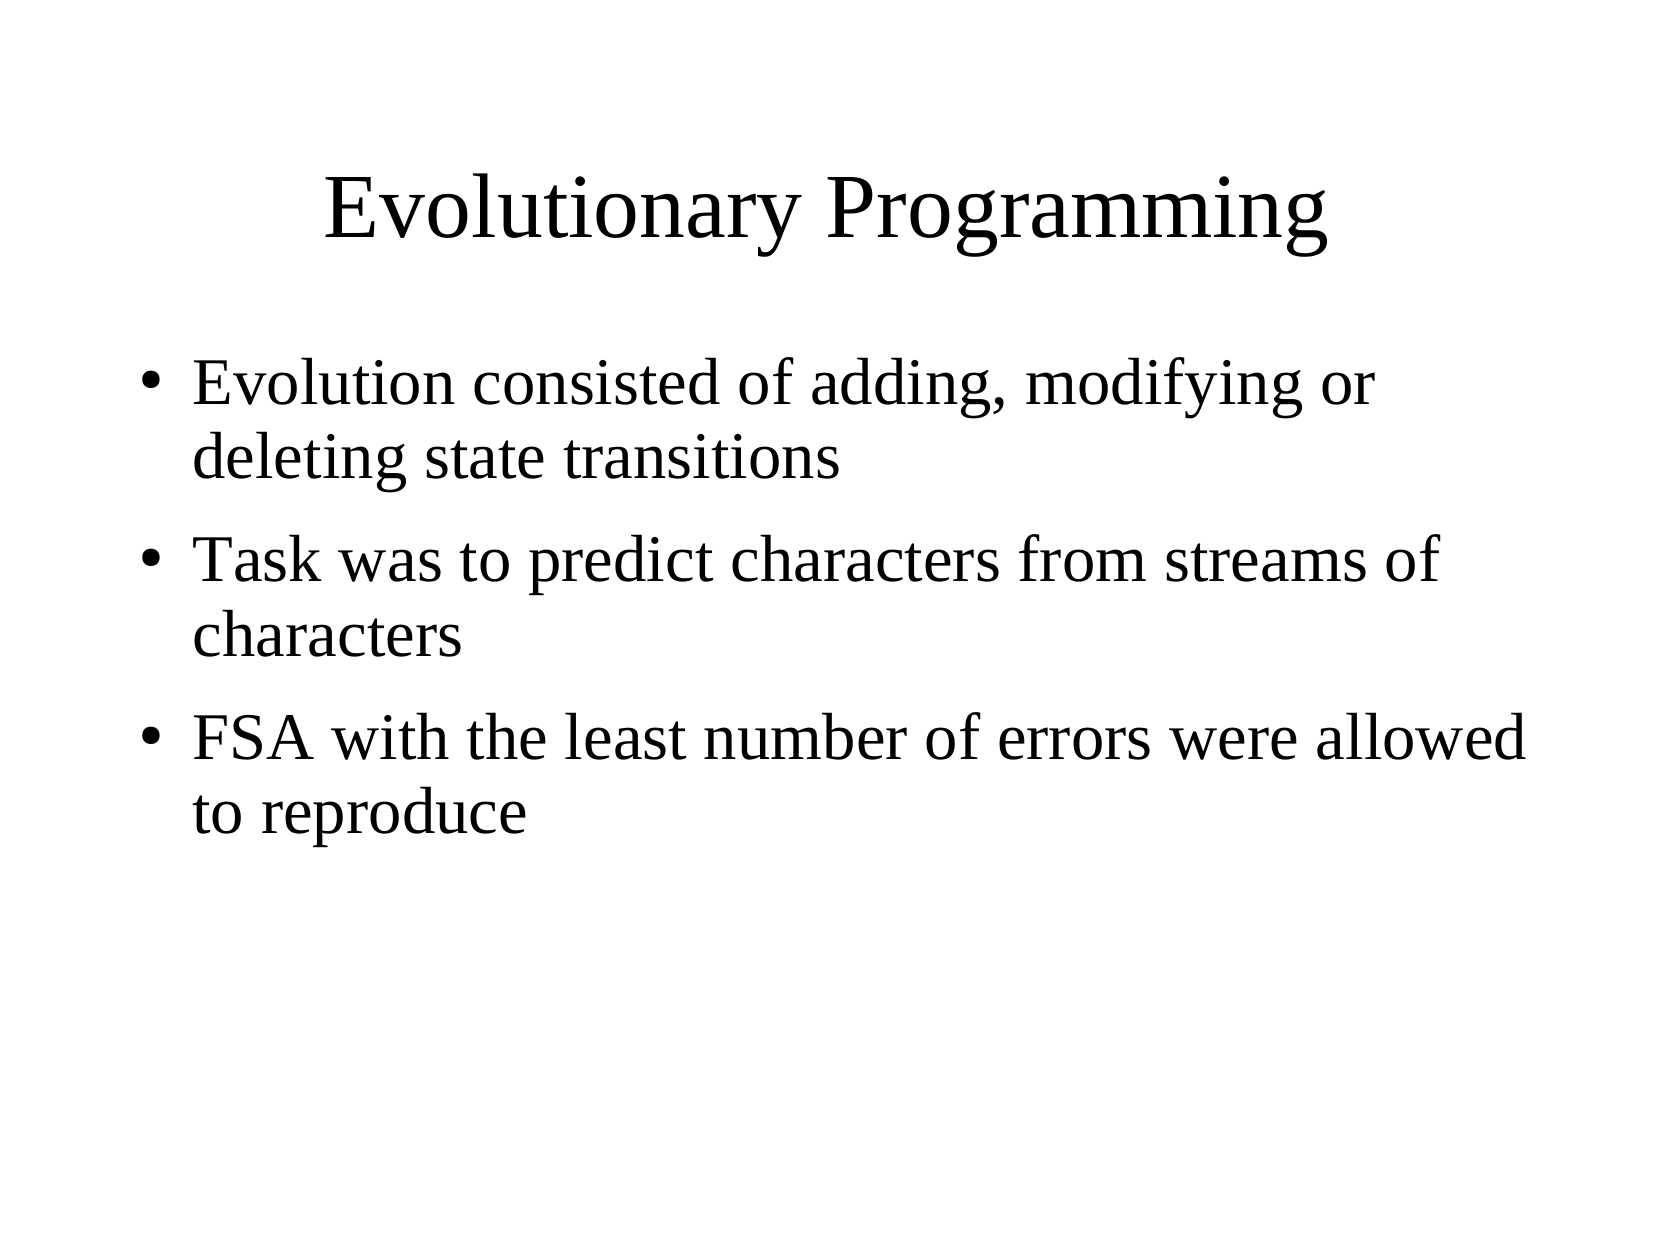

# Evolutionary Programming
Evolution consisted of adding, modifying or deleting state transitions
Task was to predict characters from streams of characters
FSA with the least number of errors were allowed to reproduce